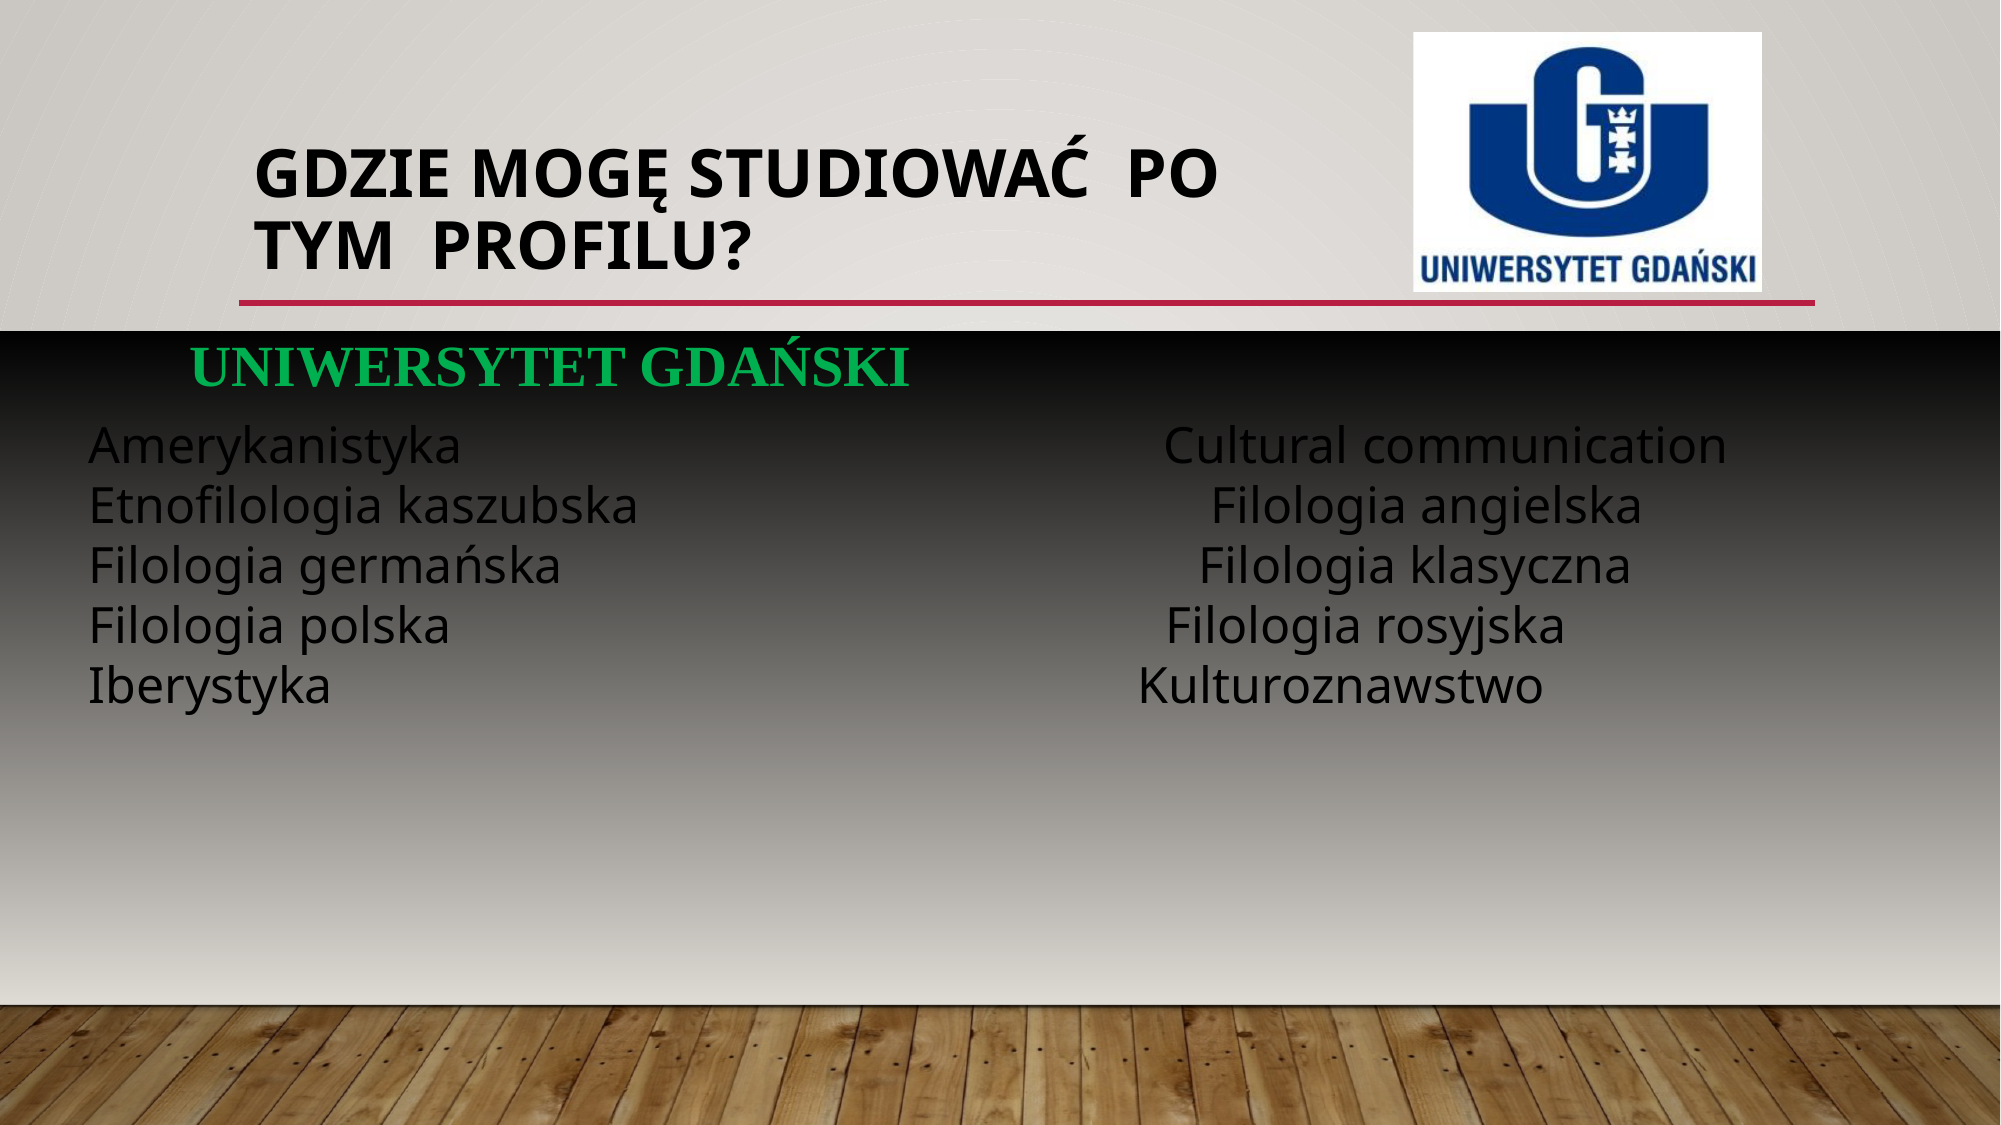

# Gdzie mogę studiować po tym profilu?
UNIWERSYTET GDAŃSKI
Amerykanistyka Cultural communication
Etnofilologia kaszubska Filologia angielska
Filologia germańska Filologia klasyczna
Filologia polska Filologia rosyjska
Iberystyka Kulturoznawstwo